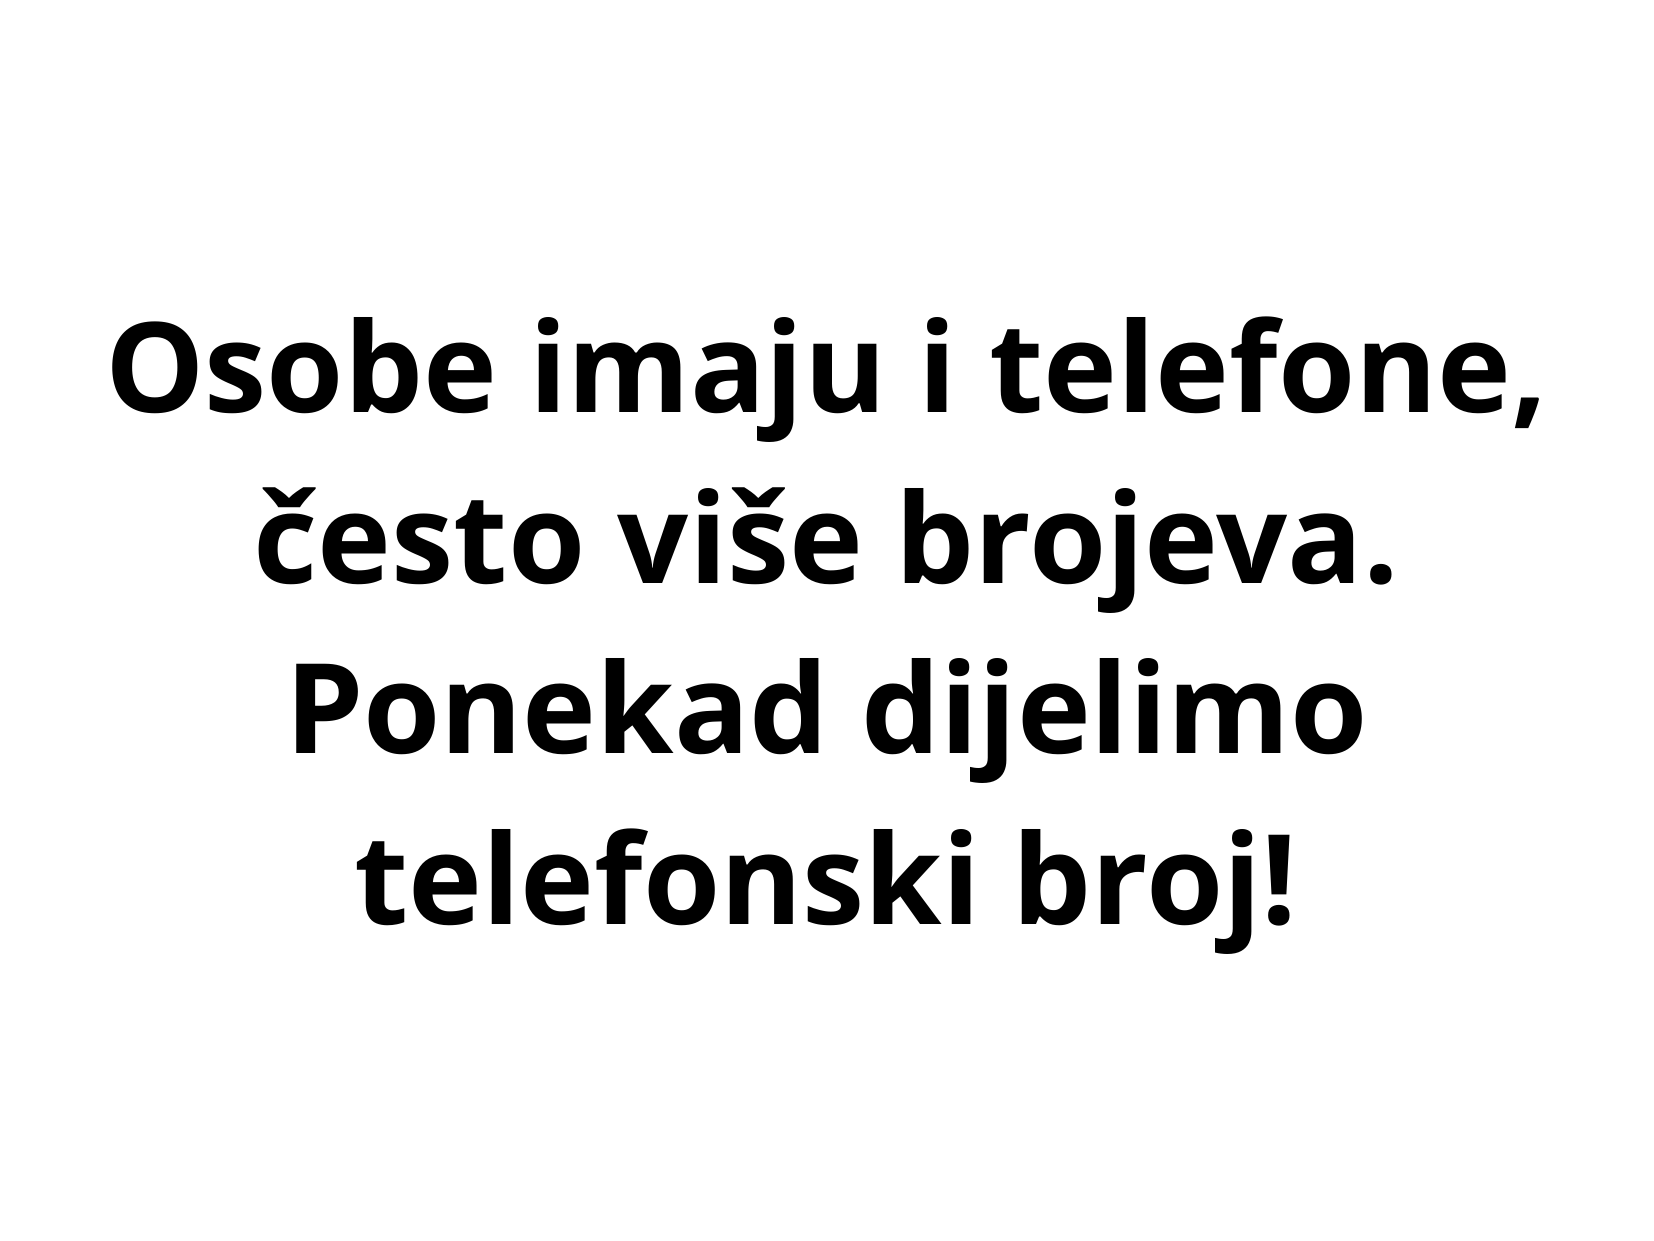

# Osobe imaju i telefone, često više brojeva. Ponekad dijelimo telefonski broj!